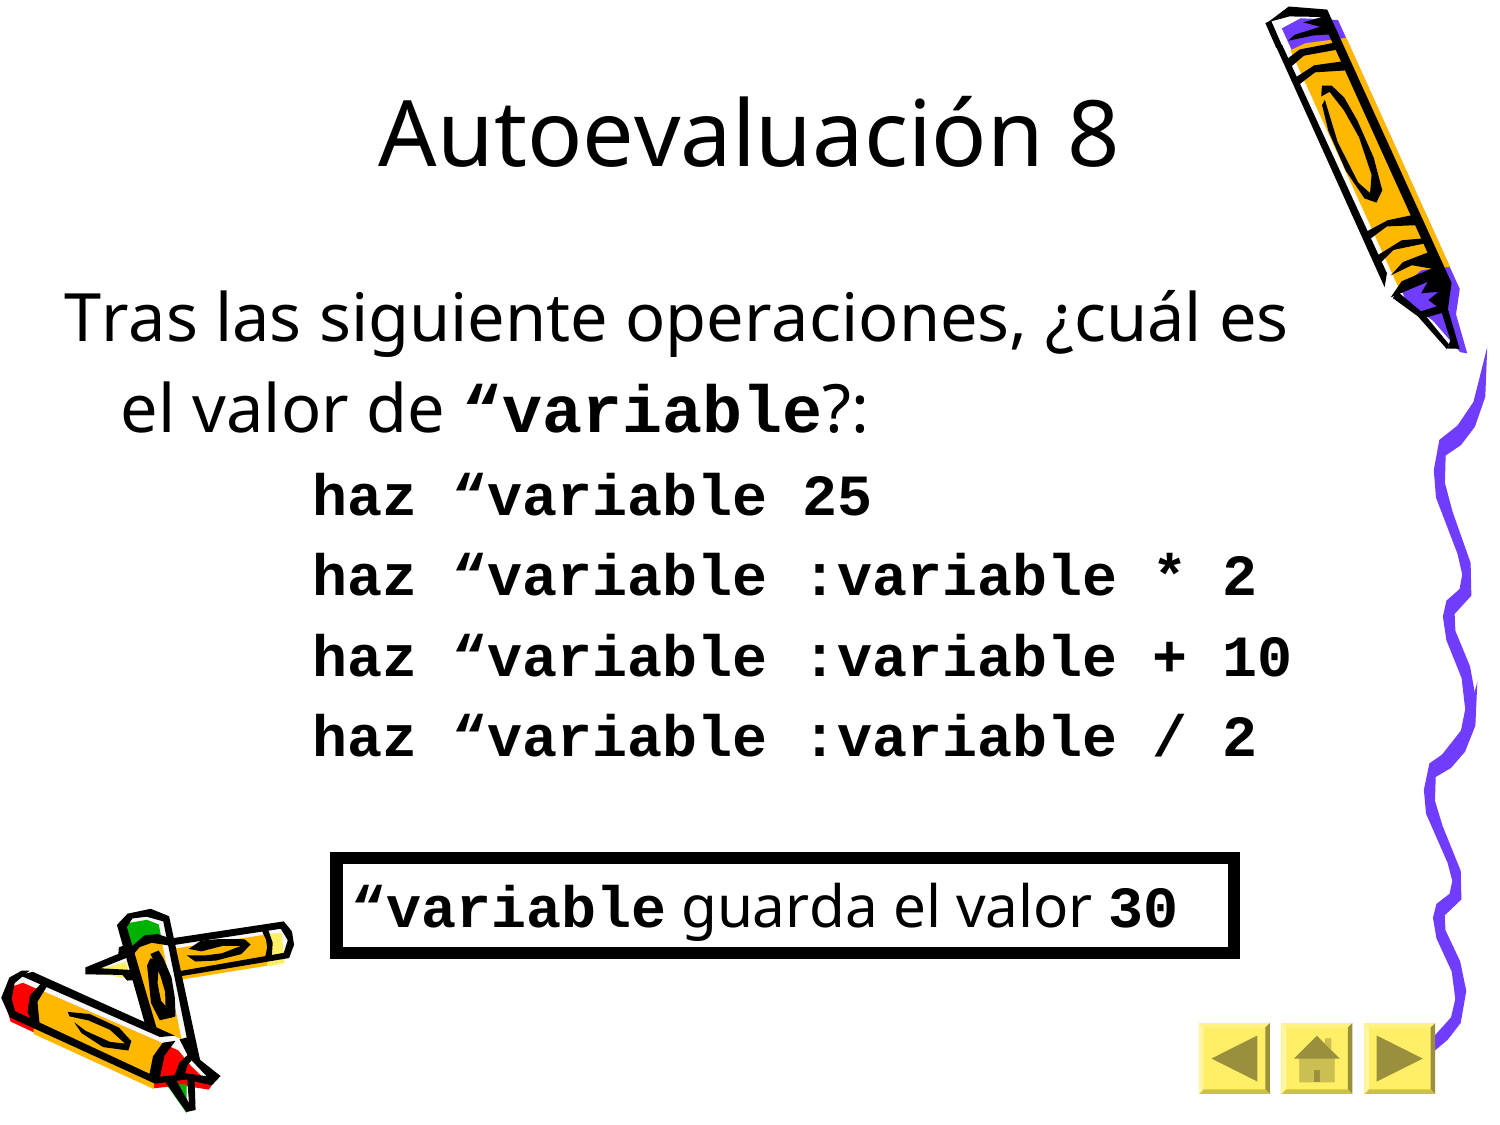

Autoevaluación 8
# Tras las siguiente operaciones, ¿cuál es el valor de “variable?:
haz “variable 25
haz “variable :variable * 2
haz “variable :variable + 10
haz “variable :variable / 2
“variable guarda el valor 30